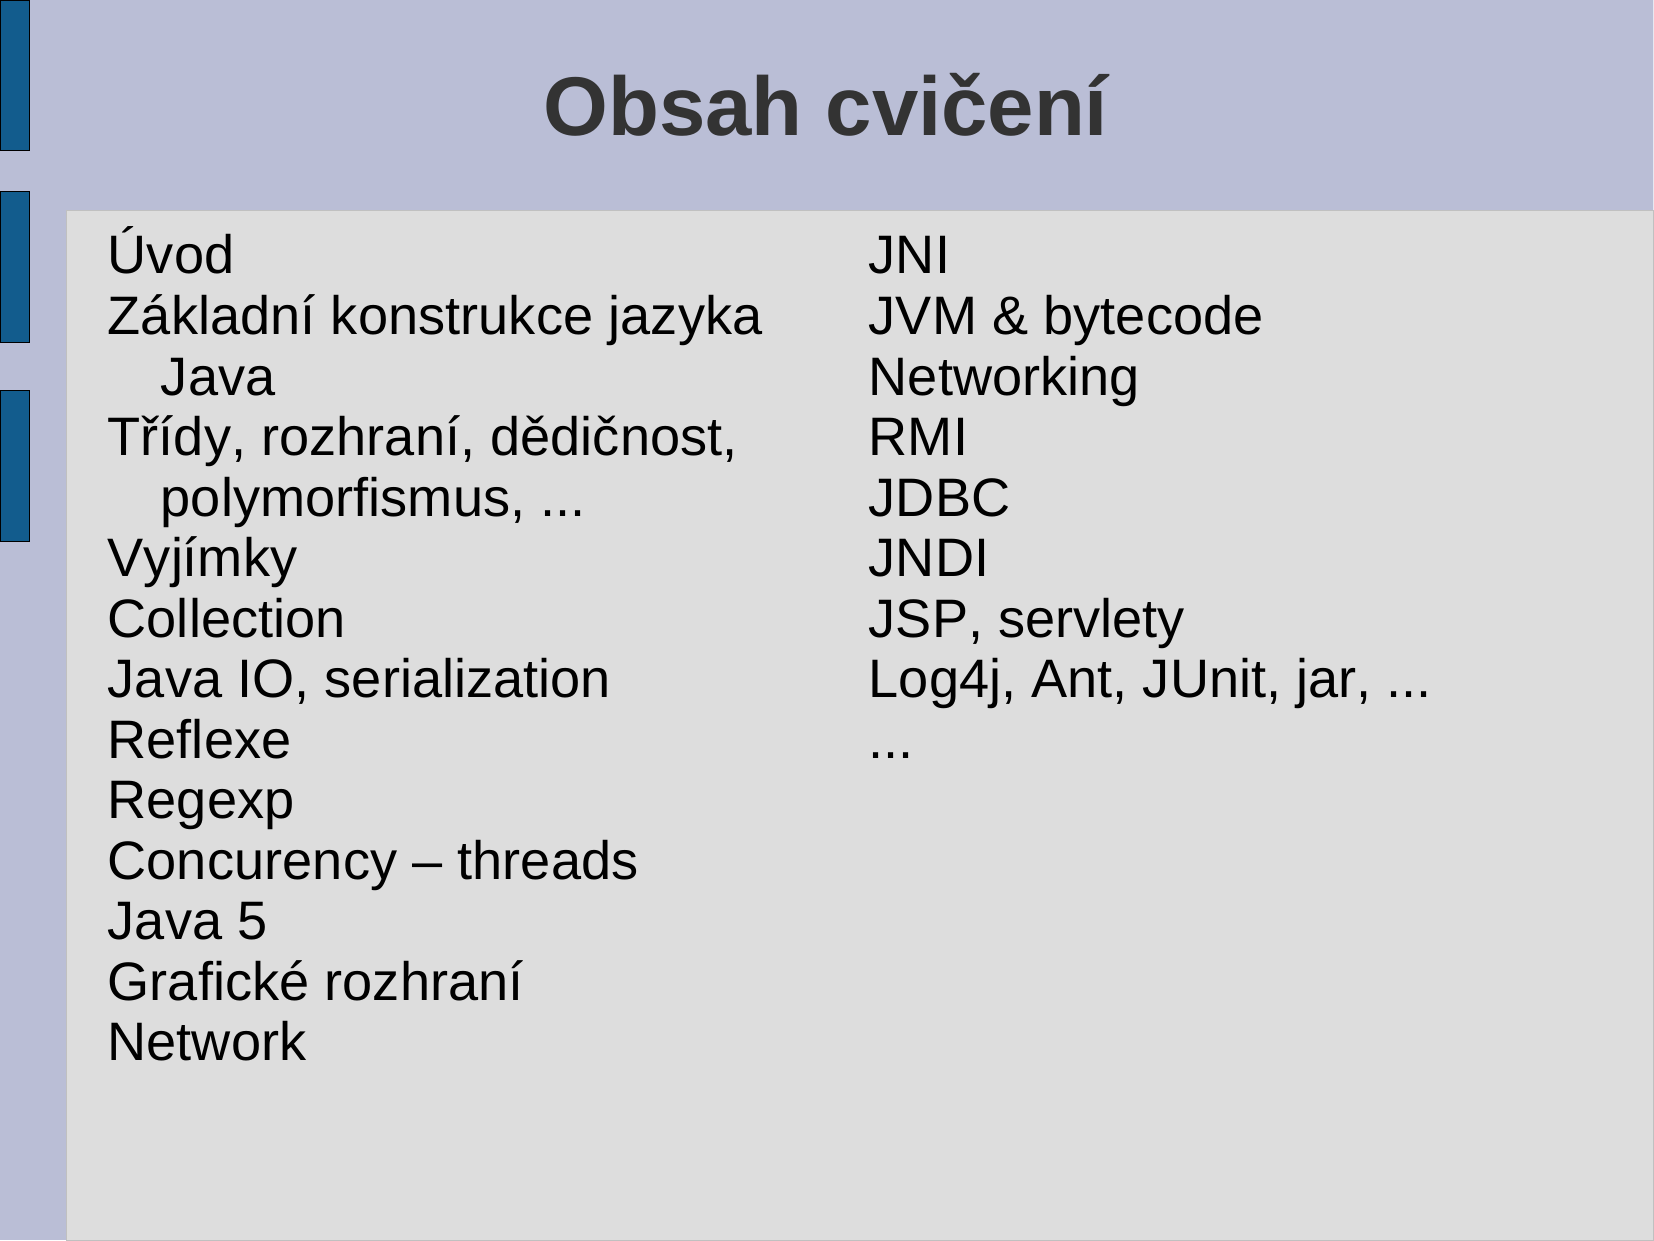

# Obsah cvičení
Úvod
Základní konstrukce jazyka Java
Třídy, rozhraní, dědičnost, polymorfismus, ...
Vyjímky
Collection
Java IO, serialization
Reflexe
Regexp
Concurency – threads
Java 5
Grafické rozhraní
Network
JNI
JVM & bytecode
Networking
RMI
JDBC
JNDI
JSP, servlety
Log4j, Ant, JUnit, jar, ...
...